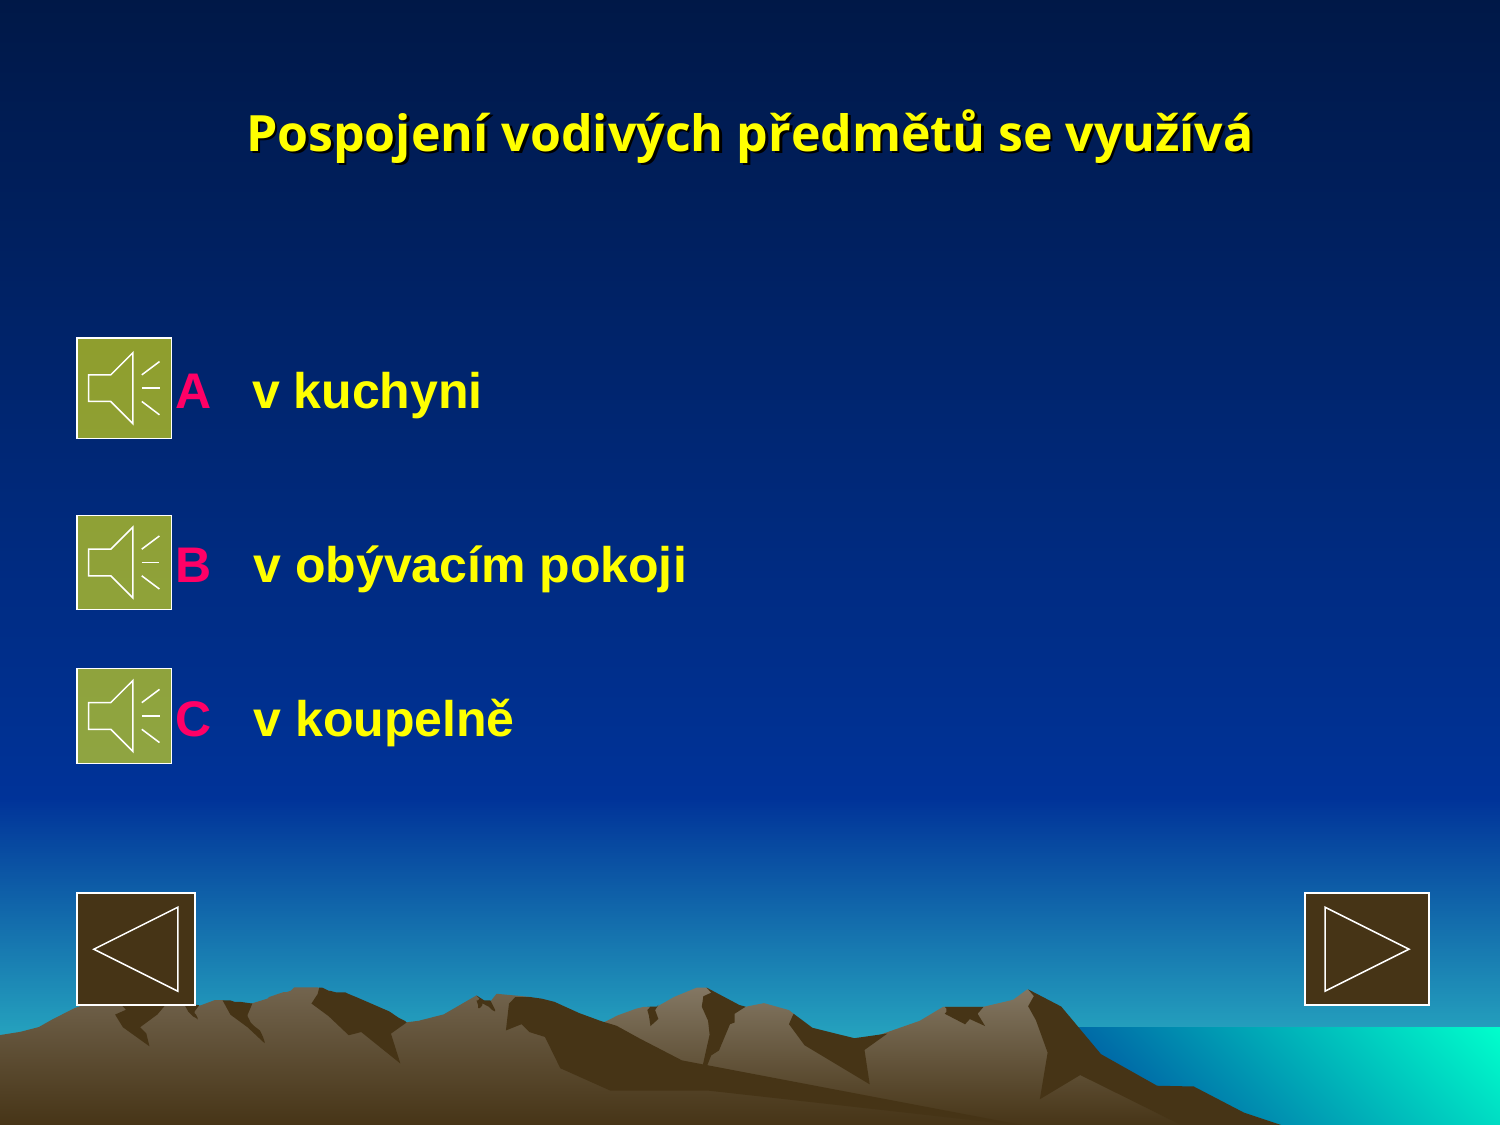

# Pospojení vodivých předmětů se využívá
 A v kuchyni
 B v obývacím pokoji
 C v koupelně